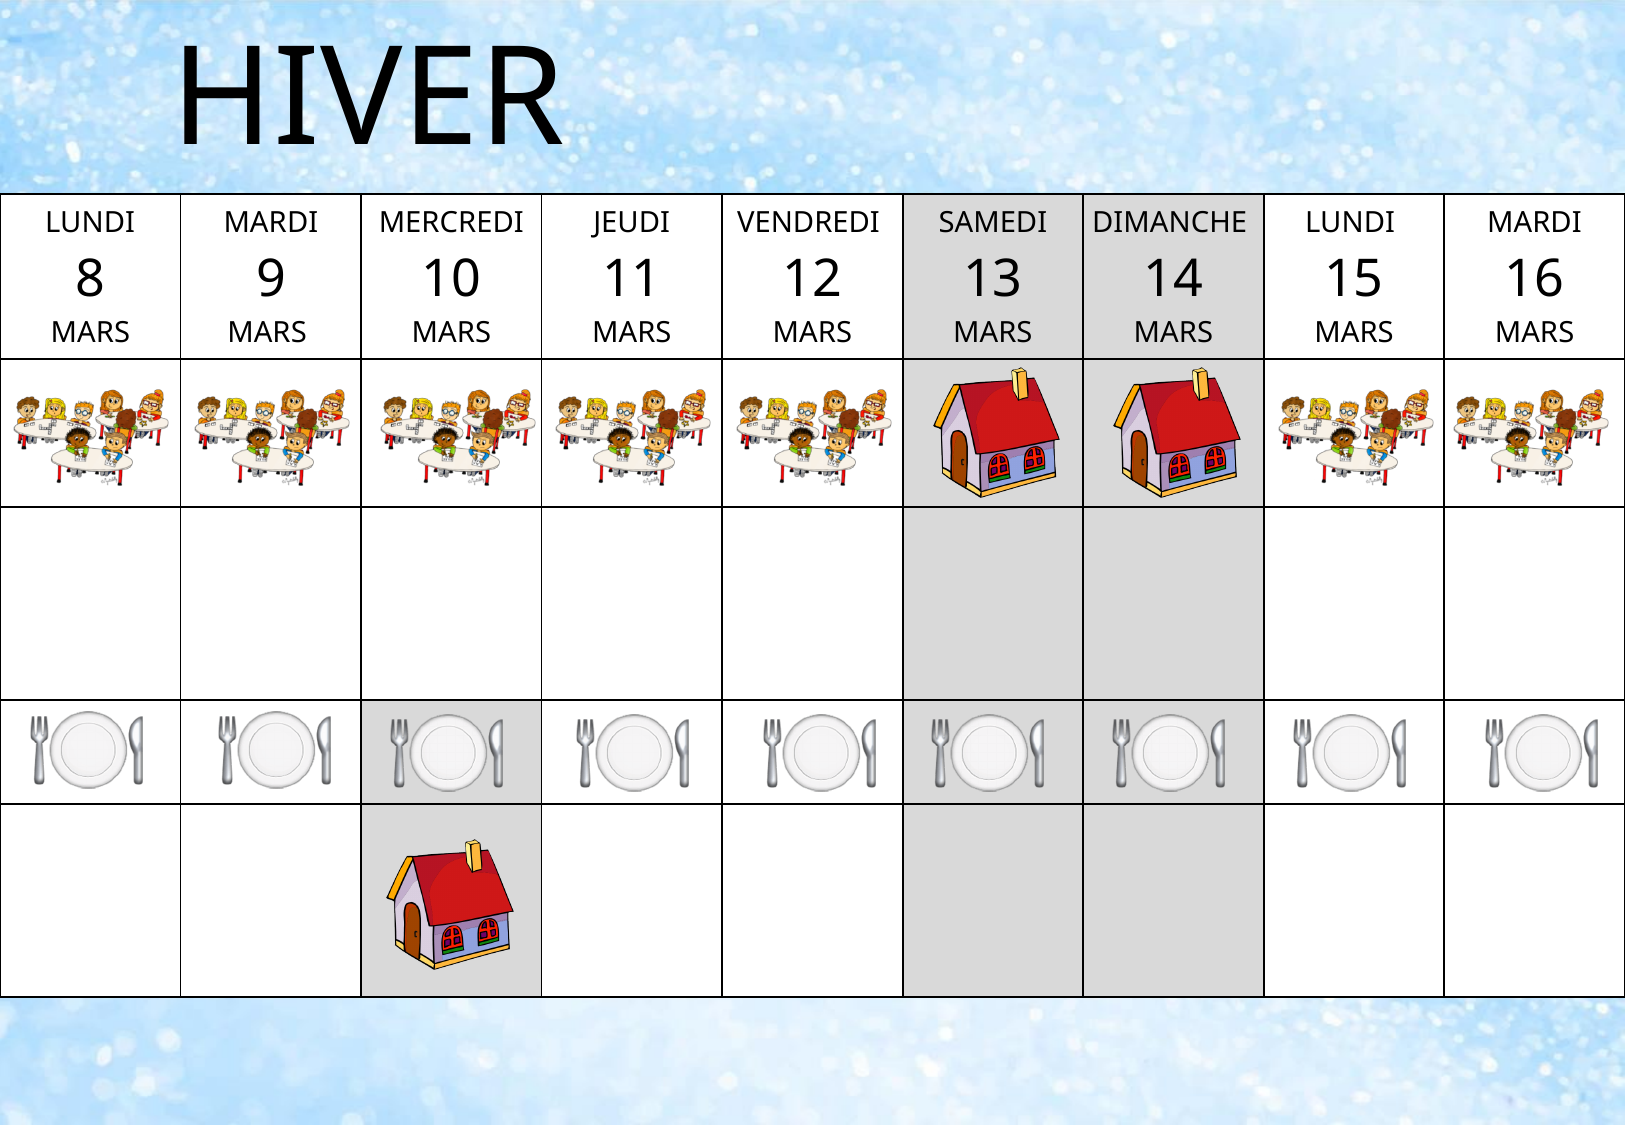

HIVER
| LUNDI 8 MARS | MARDI 9 MARS | MERCREDI 10 MARS | JEUDI 11 MARS | VENDREDI 12 MARS | SAMEDI 13 MARS | DIMANCHE 14 MARS | LUNDI 15 MARS | MARDI 16 MARS |
| --- | --- | --- | --- | --- | --- | --- | --- | --- |
| | | | | | | | | |
| | | | | | | | | |
| | | | | | | | | |
| | | | | | | | | |